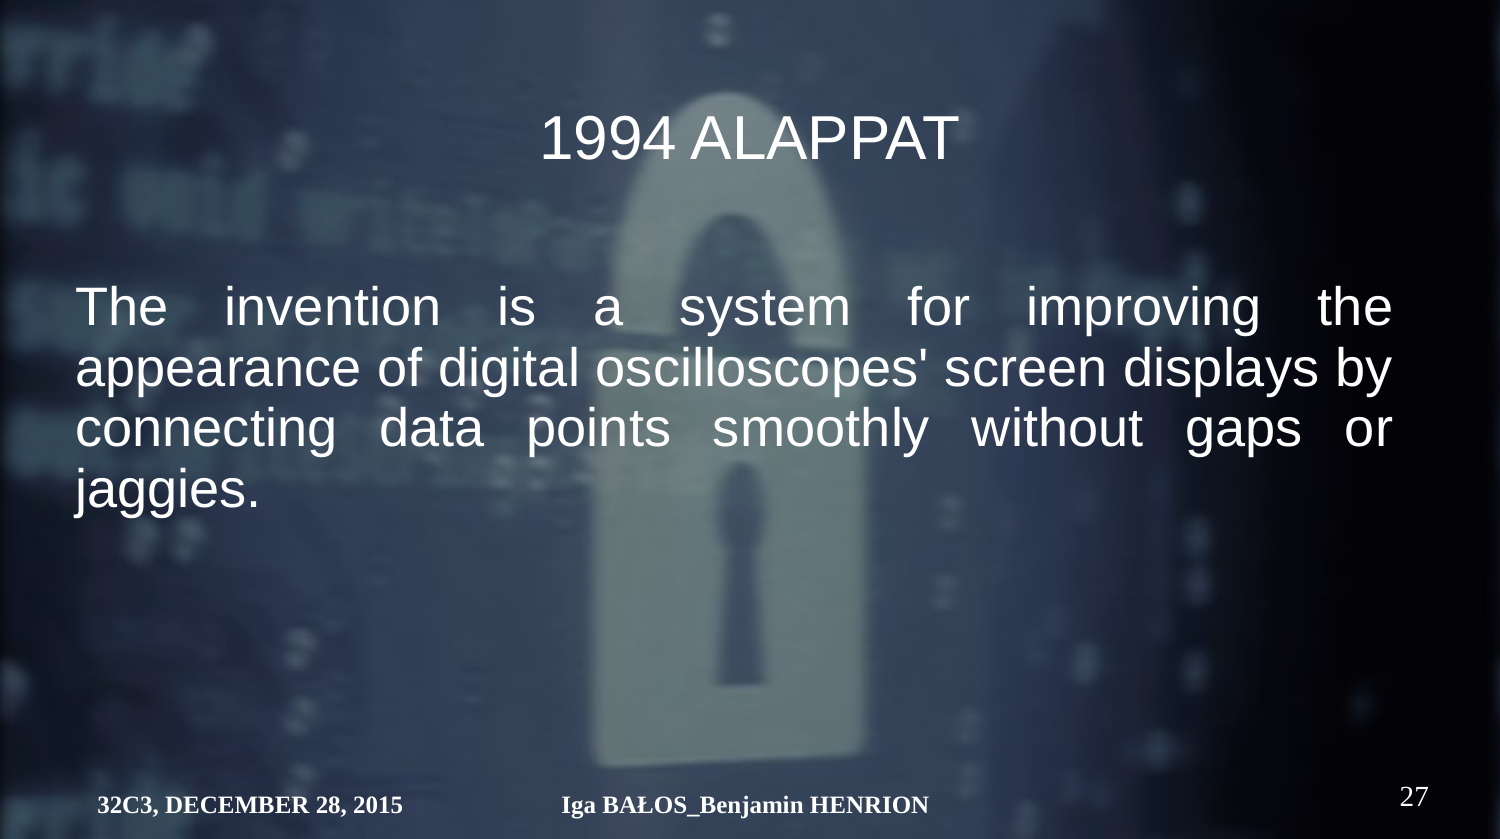

# 1994 ALAPPAT
The invention is a system for improving the appearance of digital oscilloscopes' screen displays by connecting data points smoothly without gaps or jaggies.
27
32C3, DECEMBER 22, 2015
Iga BAŁOS_Benjamin HENRION